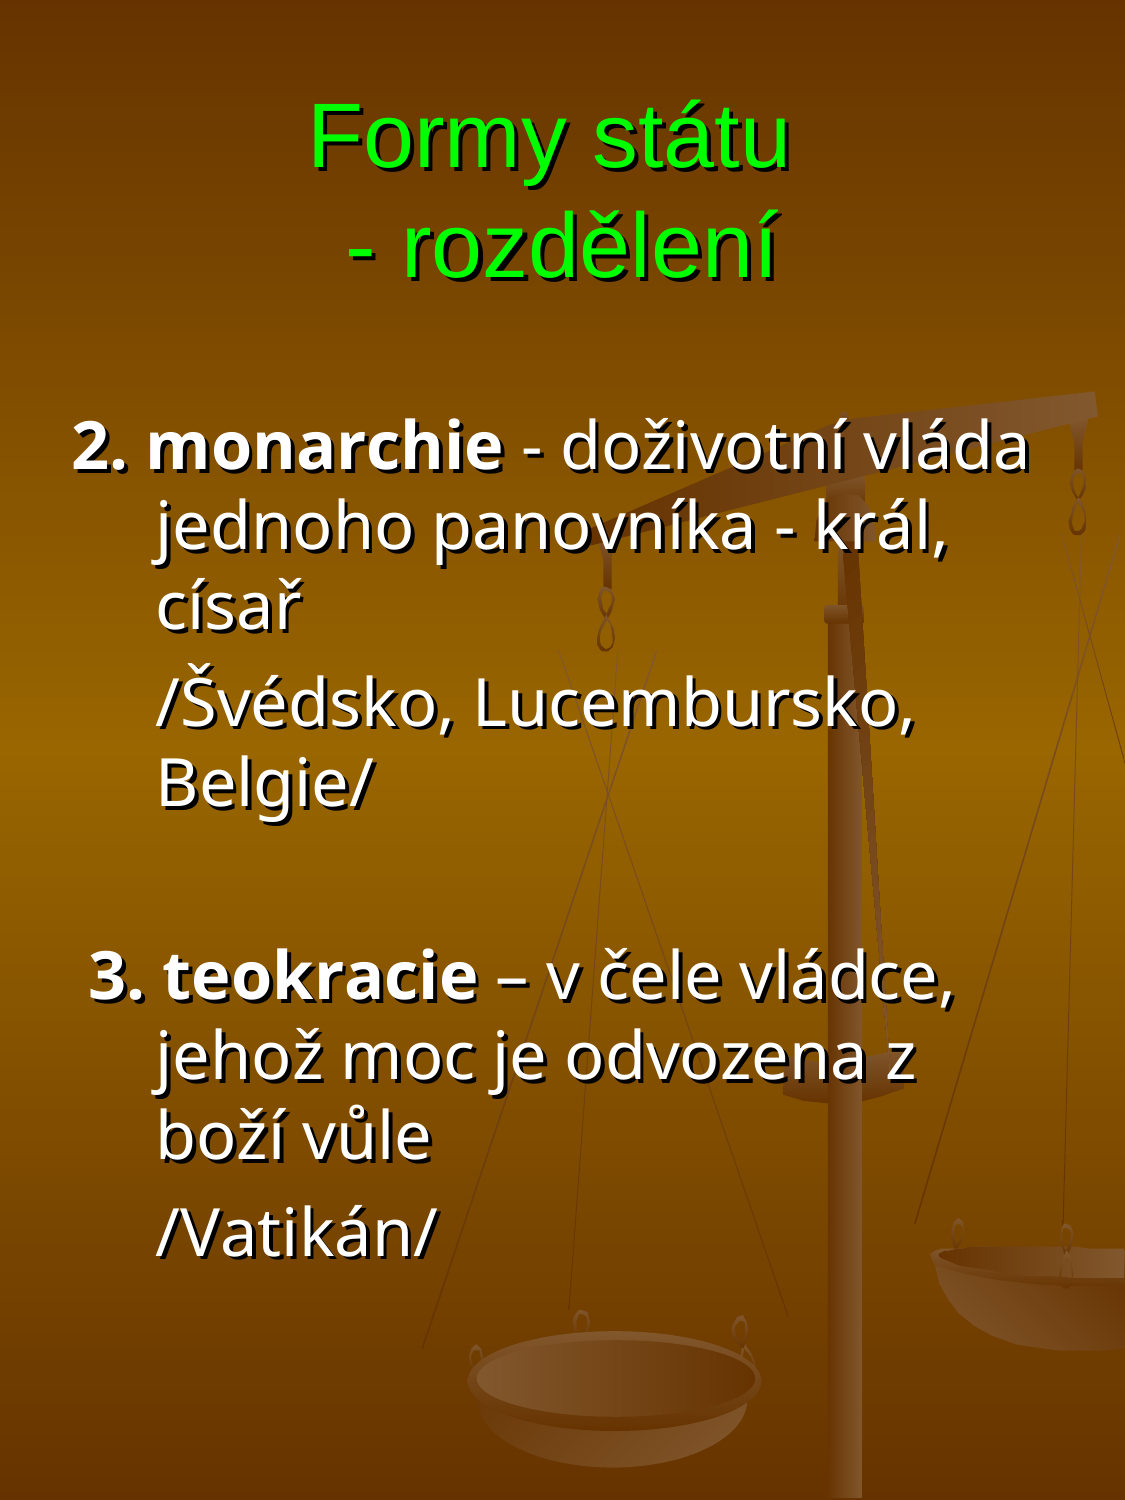

# Formy státu - rozdělení
2. monarchie - doživotní vláda jednoho panovníka - král, císař
	/Švédsko, Lucembursko, Belgie/
 3. teokracie – v čele vládce, jehož moc je odvozena z boží vůle
	/Vatikán/